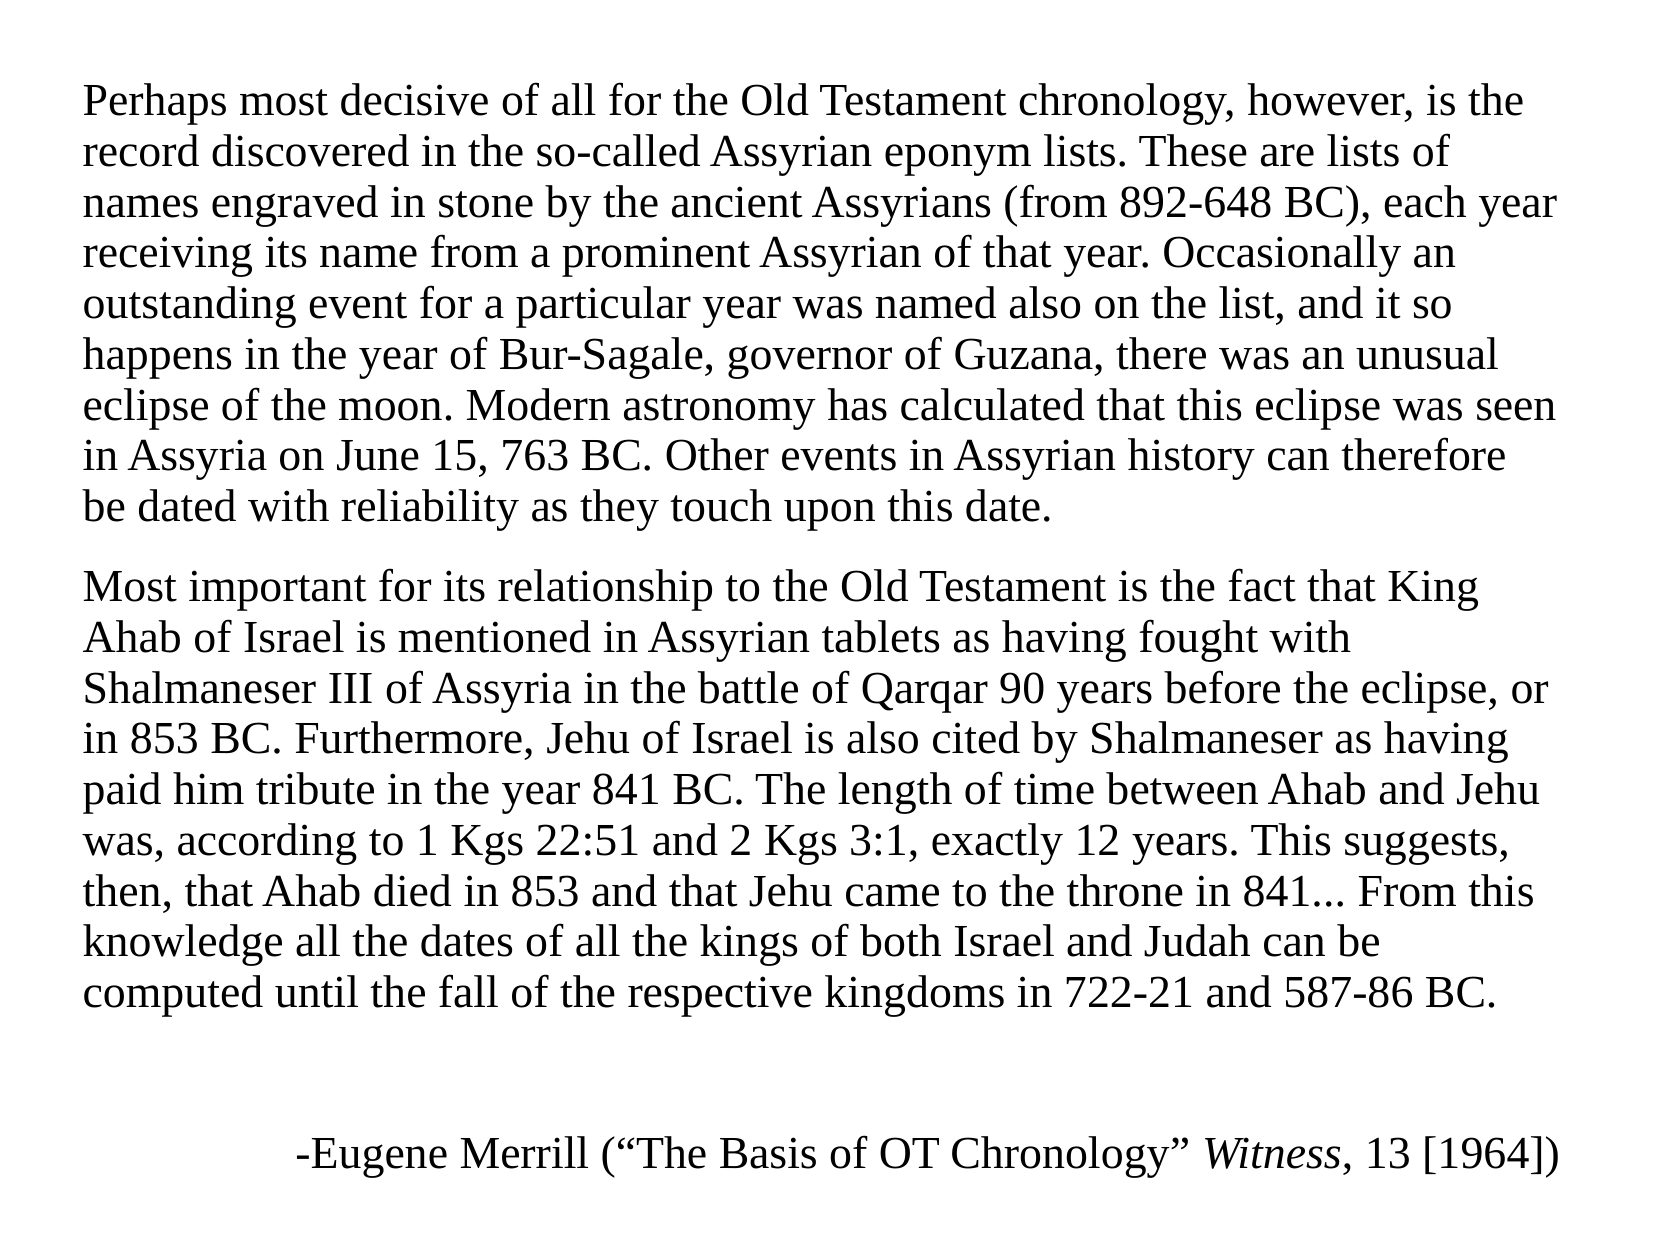

# Perhaps most decisive of all for the Old Testament chronology, however, is the record discovered in the so-called Assyrian eponym lists. These are lists of names engraved in stone by the ancient Assyrians (from 892-648 BC), each year receiving its name from a prominent Assyrian of that year. Occasionally an outstanding event for a particular year was named also on the list, and it so happens in the year of Bur-Sagale, governor of Guzana, there was an unusual eclipse of the moon. Modern astronomy has calculated that this eclipse was seen in Assyria on June 15, 763 BC. Other events in Assyrian history can therefore be dated with reliability as they touch upon this date.
Most important for its relationship to the Old Testament is the fact that King Ahab of Israel is mentioned in Assyrian tablets as having fought with Shalmaneser III of Assyria in the battle of Qarqar 90 years before the eclipse, or in 853 BC. Furthermore, Jehu of Israel is also cited by Shalmaneser as having paid him tribute in the year 841 BC. The length of time between Ahab and Jehu was, according to 1 Kgs 22:51 and 2 Kgs 3:1, exactly 12 years. This suggests, then, that Ahab died in 853 and that Jehu came to the throne in 841... From this knowledge all the dates of all the kings of both Israel and Judah can be computed until the fall of the respective kingdoms in 722-21 and 587-86 BC.
-Eugene Merrill (“The Basis of OT Chronology” Witness, 13 [1964])